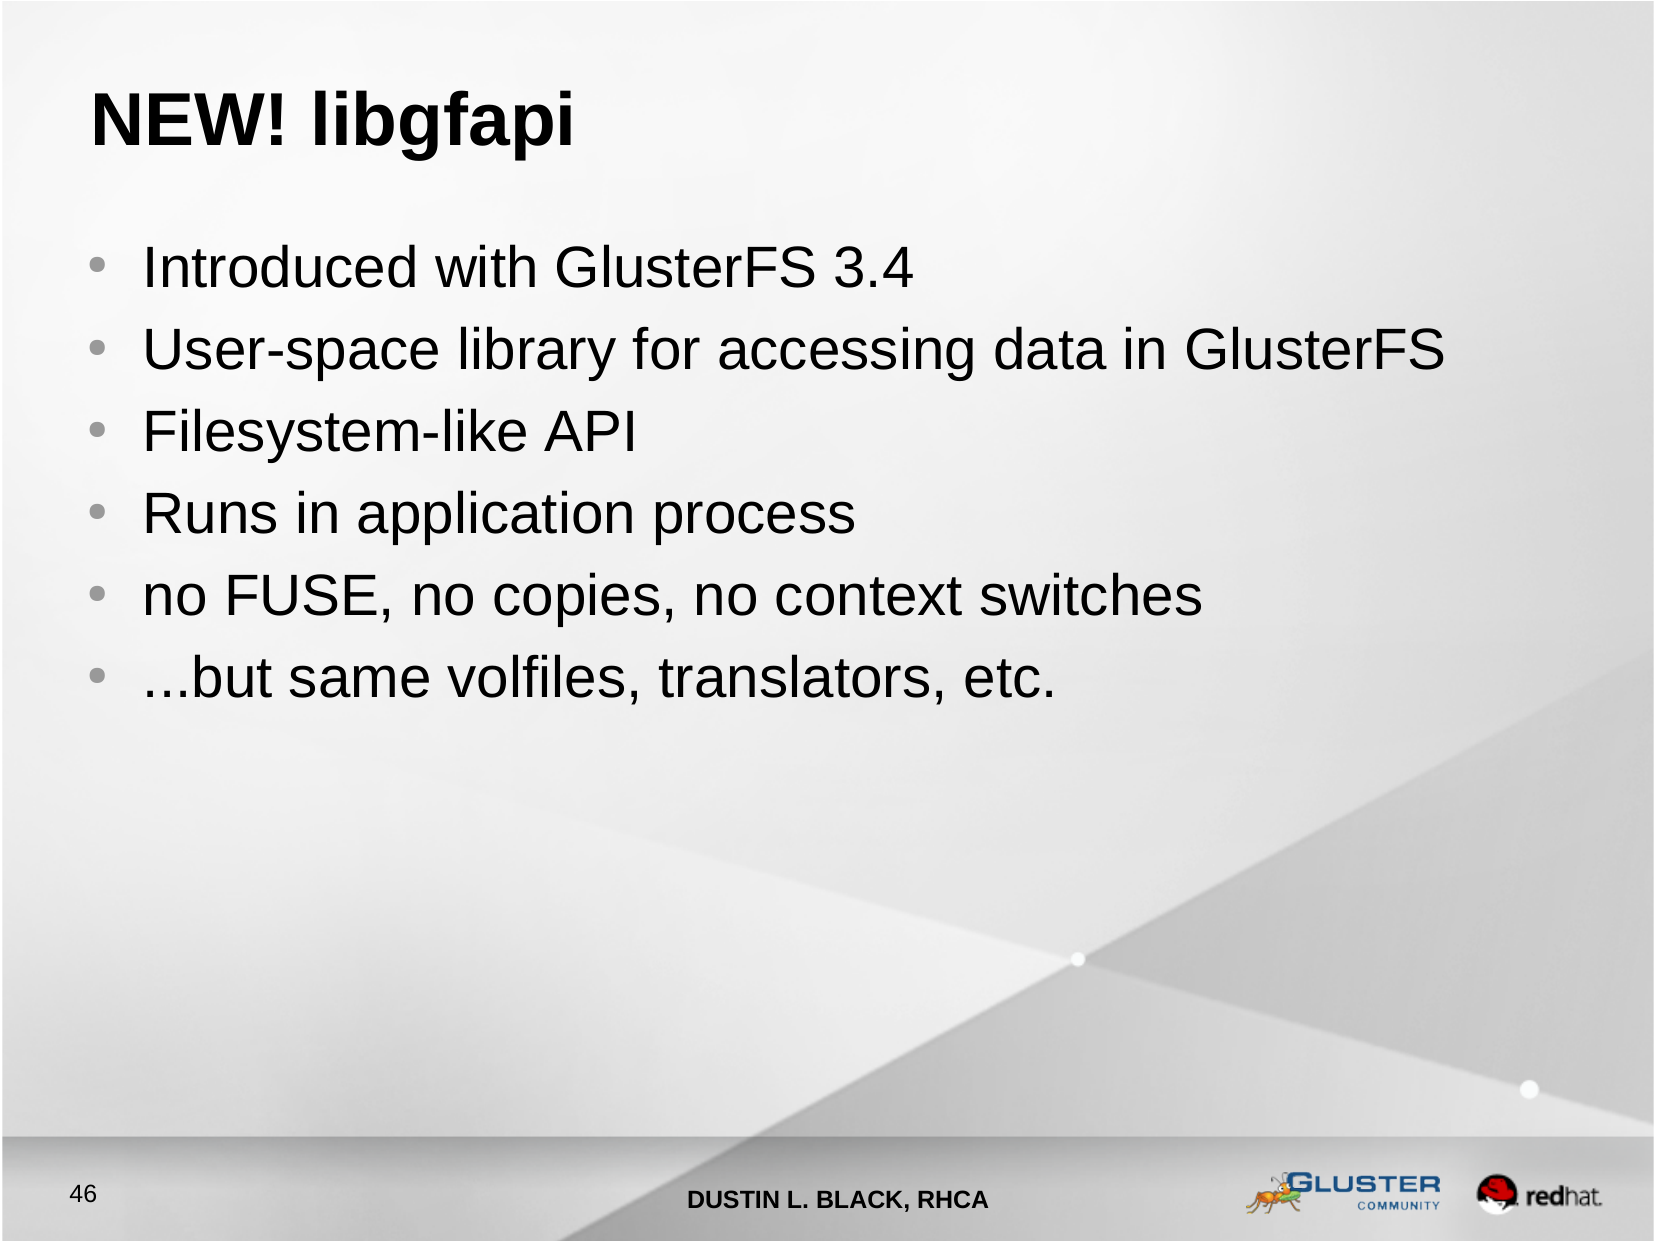

# NEW! libgfapi
Introduced with GlusterFS 3.4
User-space library for accessing data in GlusterFS
Filesystem-like API
Runs in application process
no FUSE, no copies, no context switches
...but same volfiles, translators, etc.